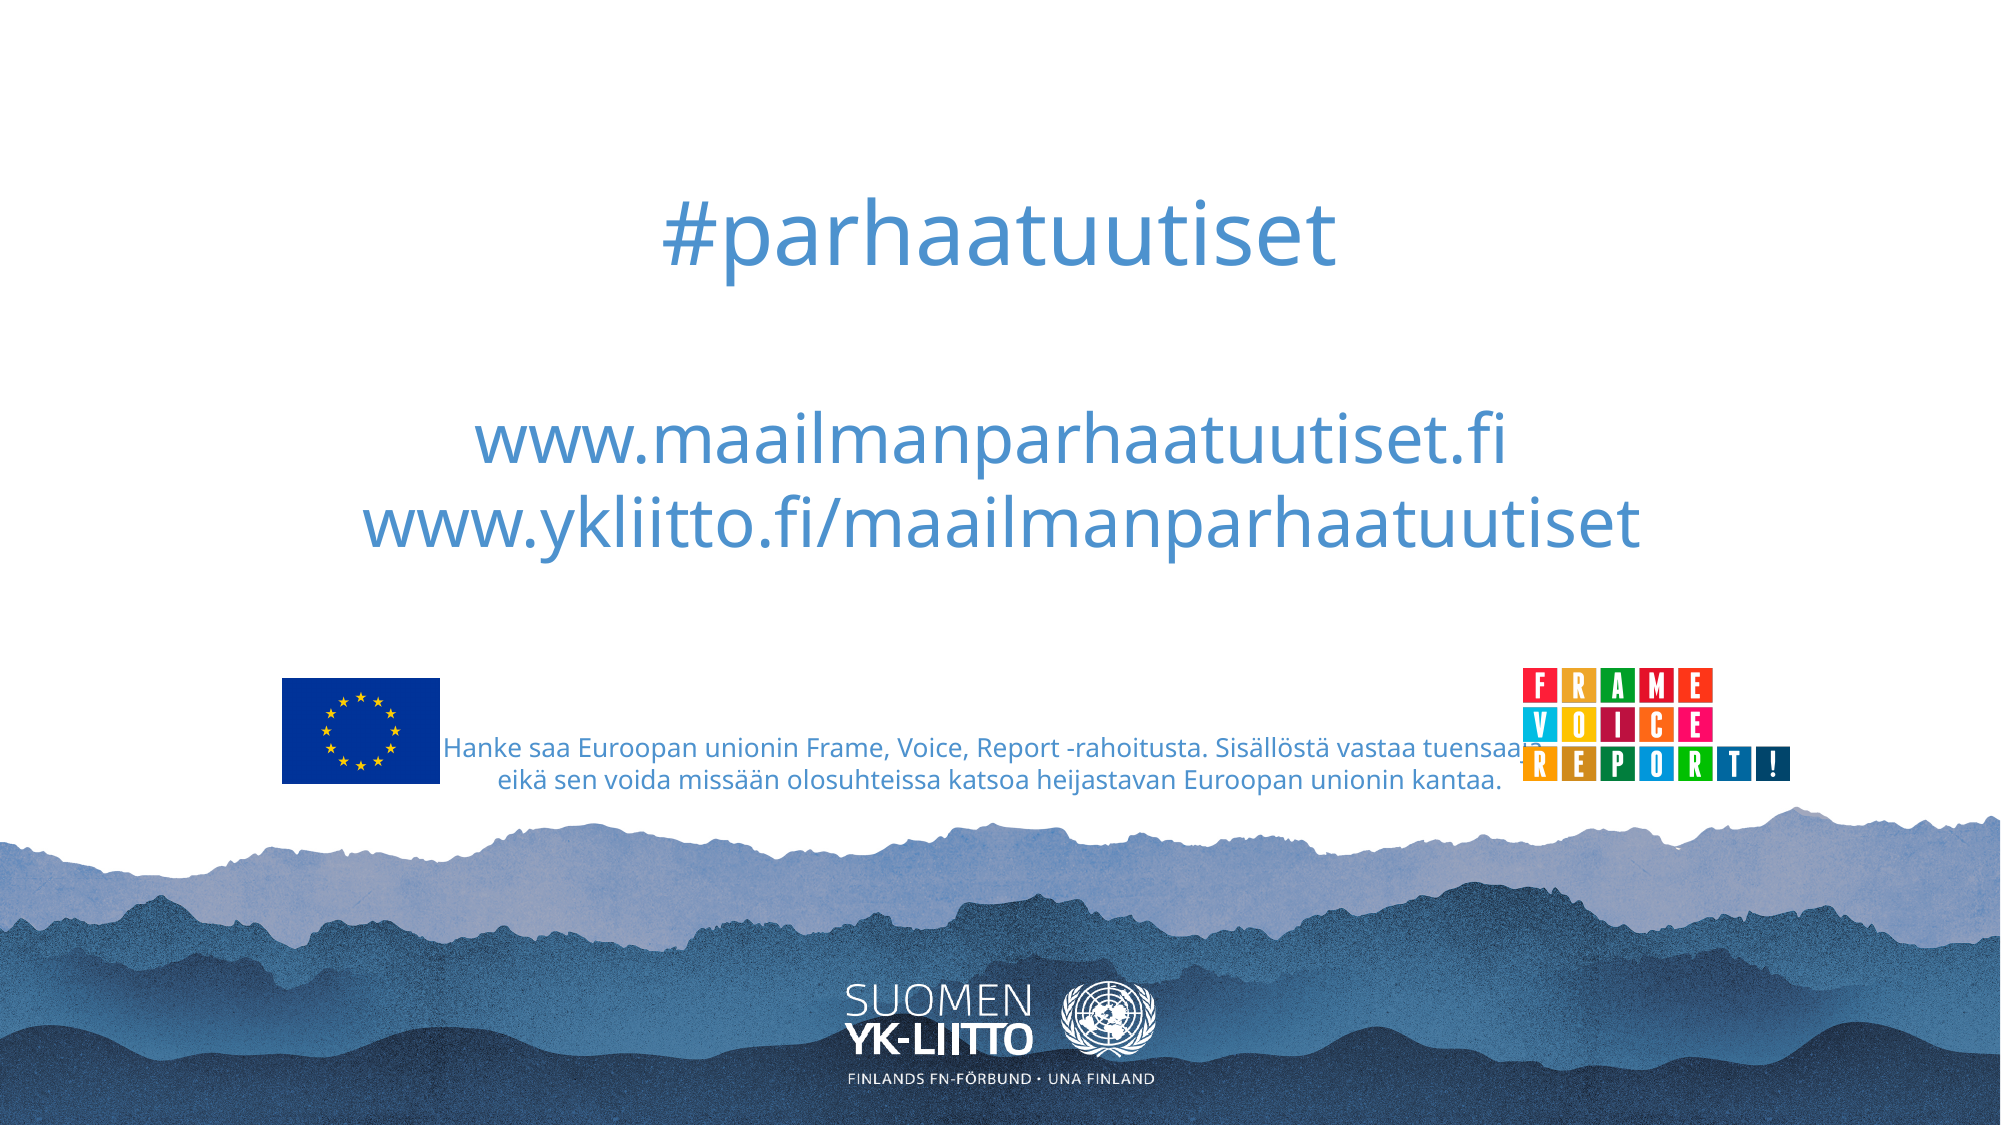

# #parhaatuutiset www.maailmanparhaatuutiset.fi www.ykliitto.fi/maailmanparhaatuutiset Hanke saa Euroopan unionin Frame, Voice, Report -rahoitusta. Sisällöstä vastaa tuensaaja, eikä sen voida missään olosuhteissa katsoa heijastavan Euroopan unionin kantaa.